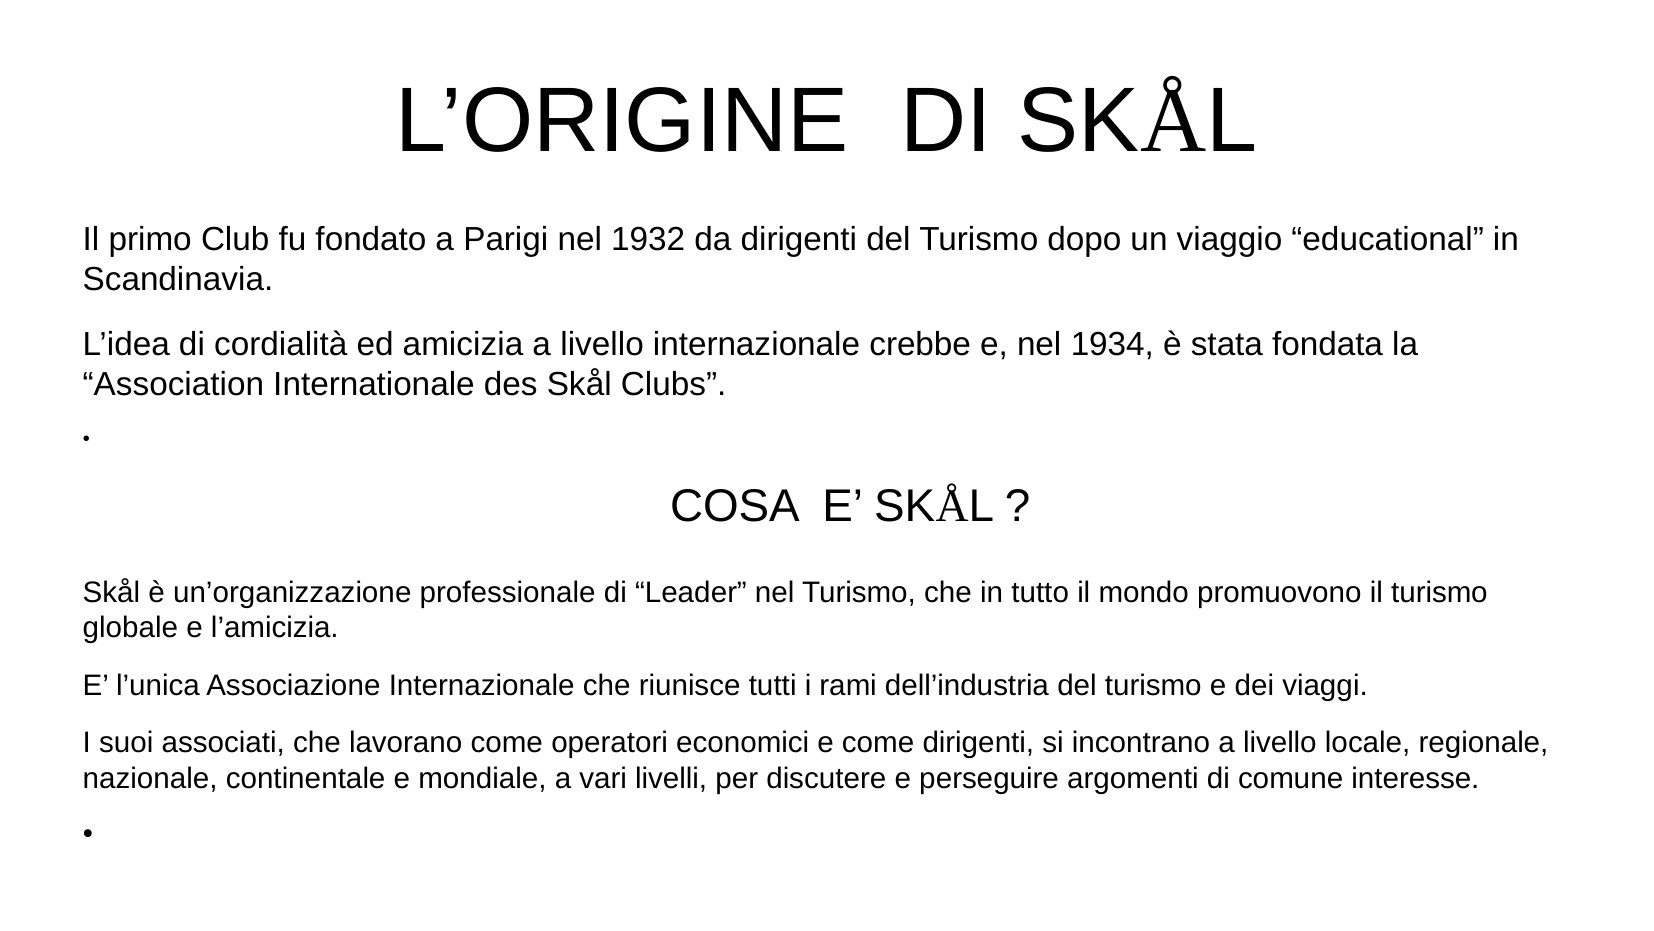

# L’ORIGINE DI SKÅL
Il primo Club fu fondato a Parigi nel 1932 da dirigenti del Turismo dopo un viaggio “educational” in Scandinavia.
L’idea di cordialità ed amicizia a livello internazionale crebbe e, nel 1934, è stata fondata la “Association Internationale des Skål Clubs”.
COSA E’ SKÅL ?
Skål è un’organizzazione professionale di “Leader” nel Turismo, che in tutto il mondo promuovono il turismo globale e l’amicizia.
E’ l’unica Associazione Internazionale che riunisce tutti i rami dell’industria del turismo e dei viaggi.
I suoi associati, che lavorano come operatori economici e come dirigenti, si incontrano a livello locale, regionale, nazionale, continentale e mondiale, a vari livelli, per discutere e perseguire argomenti di comune interesse.